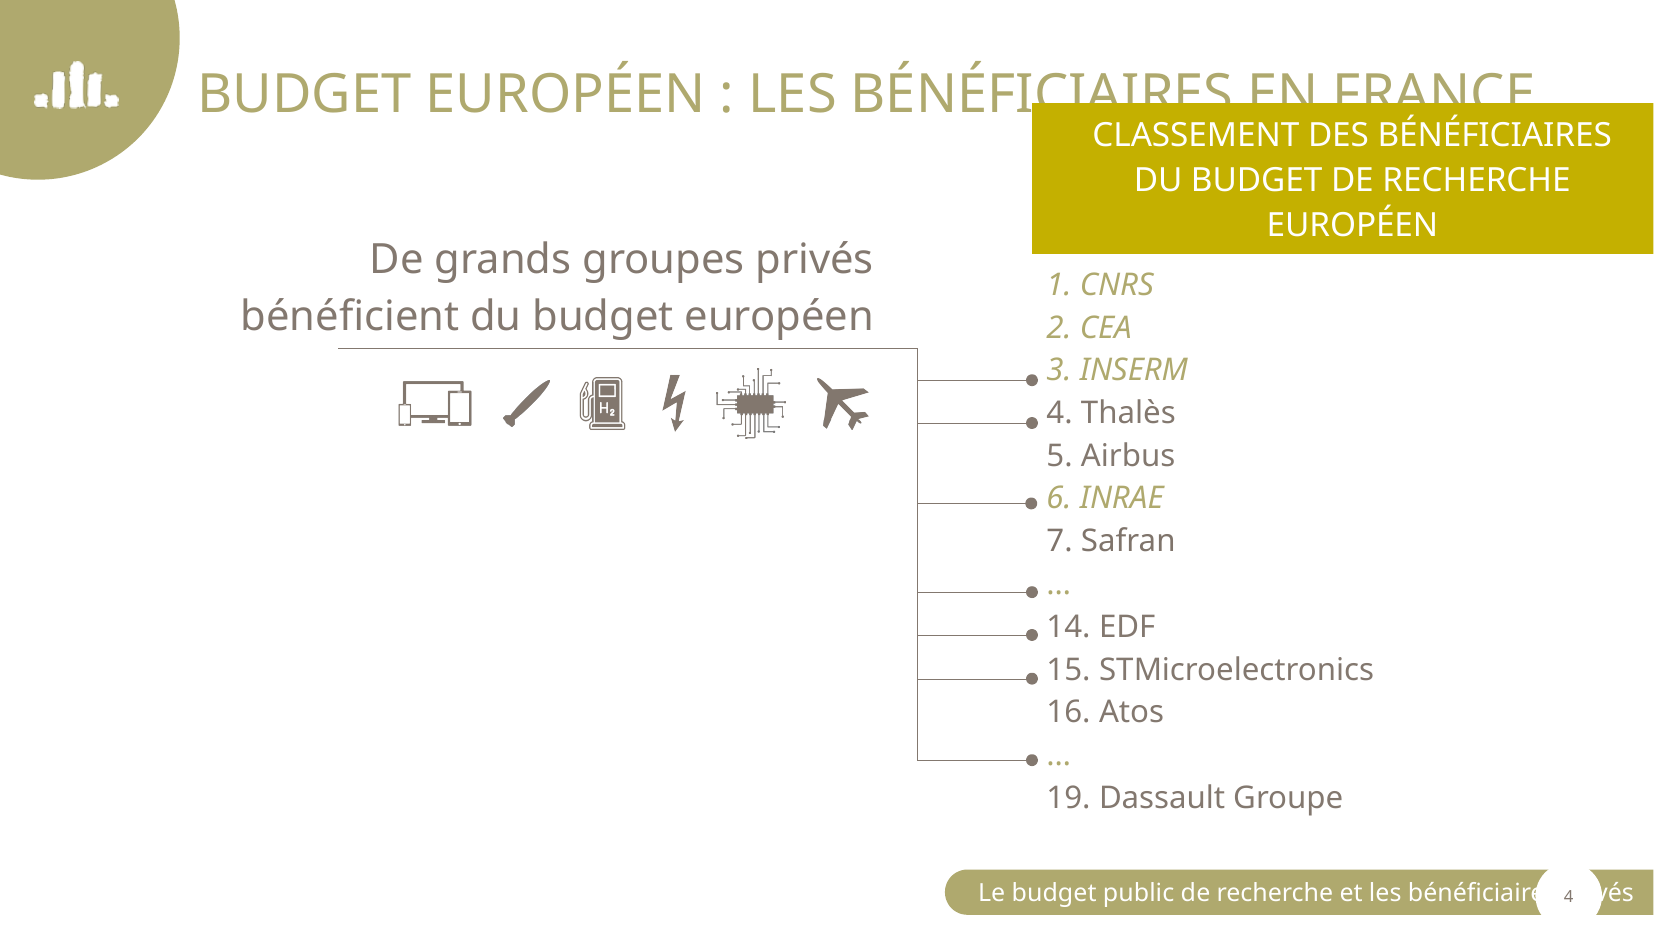

# BUDGET EUROPÉEN : LES BÉNÉFICIAIRES EN FRANCE
2
| CLASSEMENT DES BÉNÉFICIAIRES DU BUDGET DE RECHERCHE EUROPÉEN |
| --- |
| 1. CNRS 2. CEA 3. INSERM 4. Thalès 5. Airbus 6. INRAE 7. Safran … 14. EDF 15. STMicroelectronics 16. Atos … 19. Dassault Groupe |
De grands groupes privés
bénéficient du budget européen
4
4
Le budget public de recherche et les bénéficiaires privés